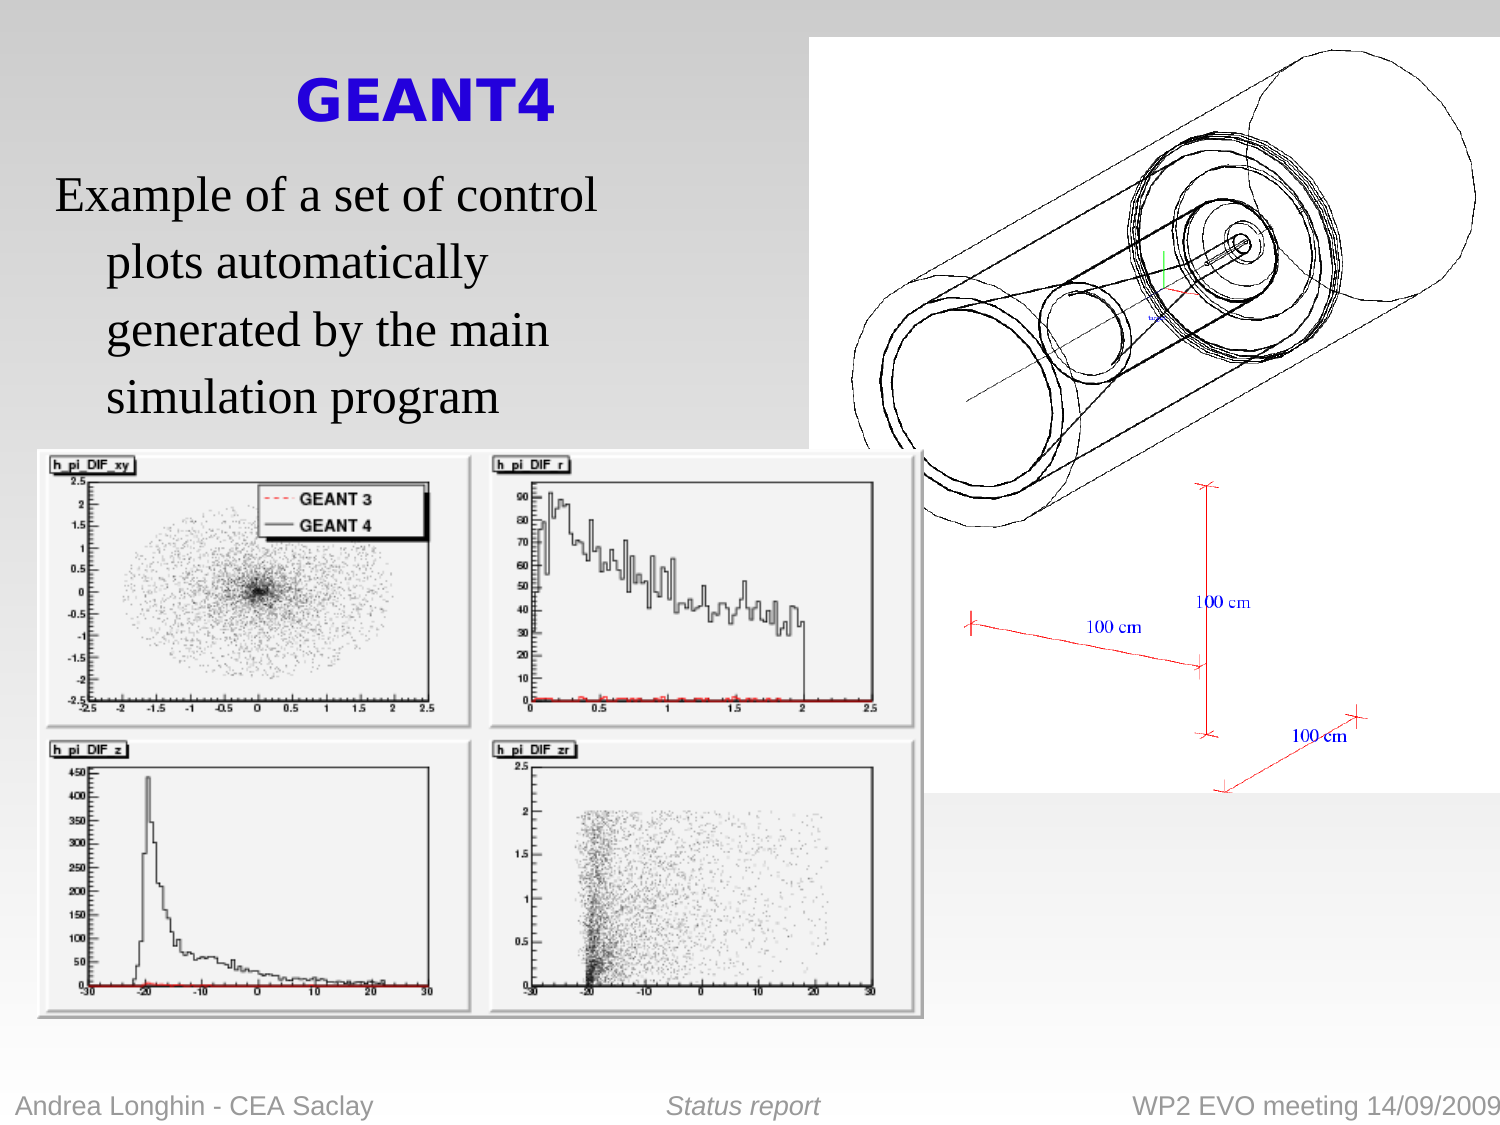

# GEANT4
Example of a set of control plots automatically generated by the main simulation program